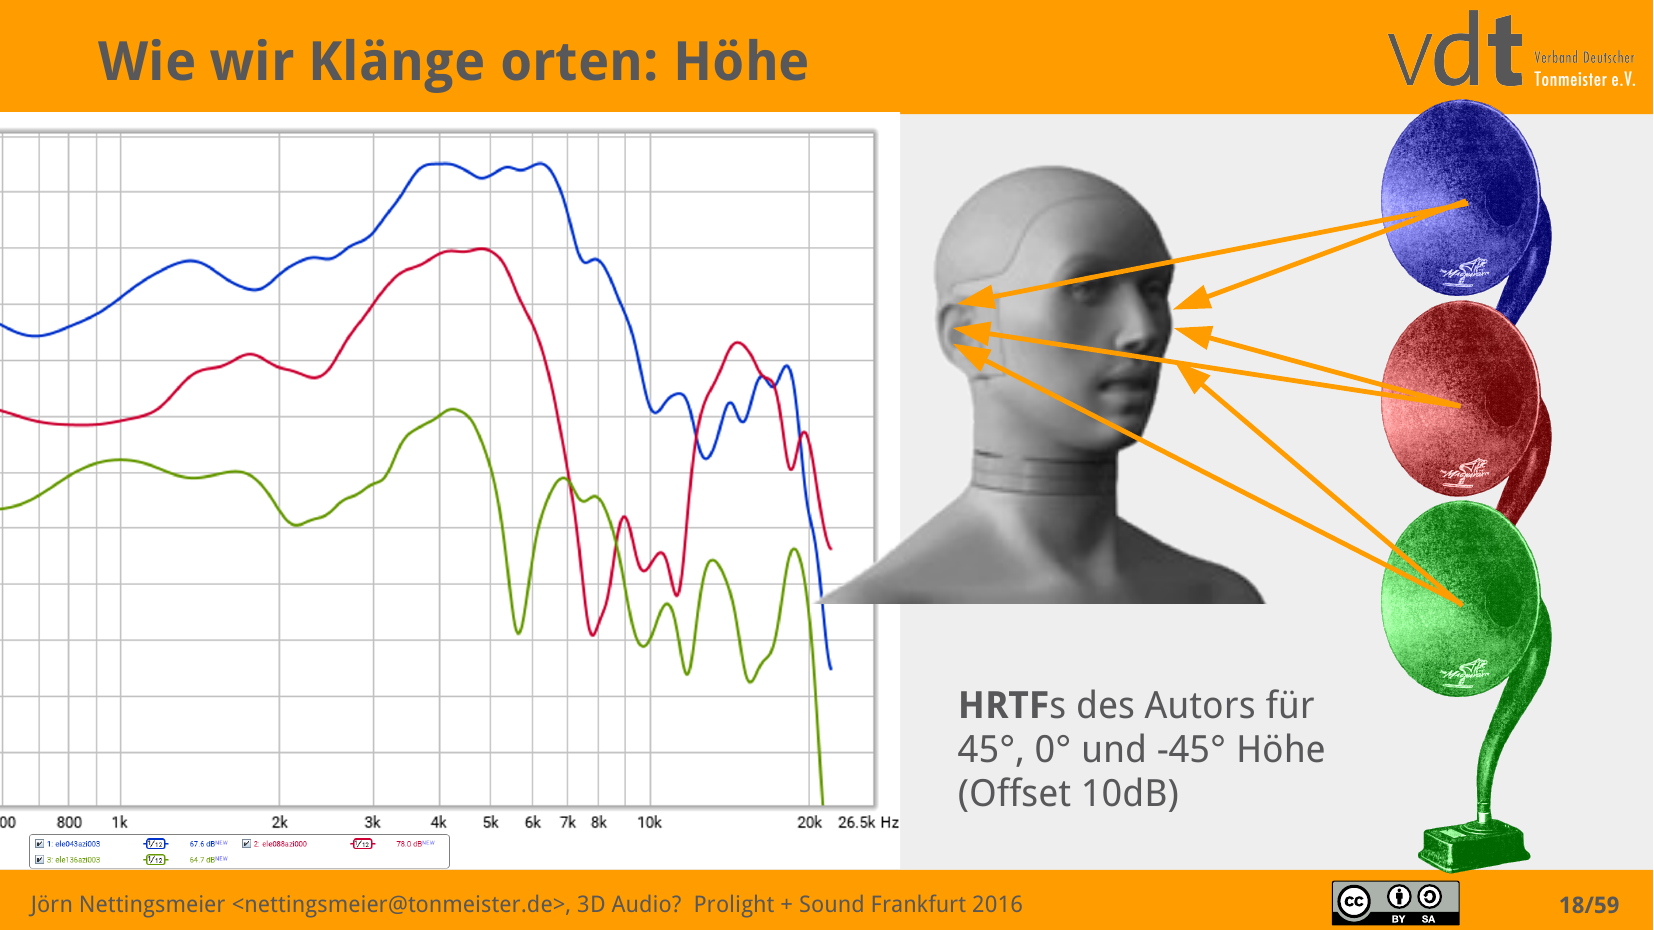

# Wie wir Klänge orten: Höhe
HRTFs des Autors für
45°, 0° und -45° Höhe
(Offset 10dB)